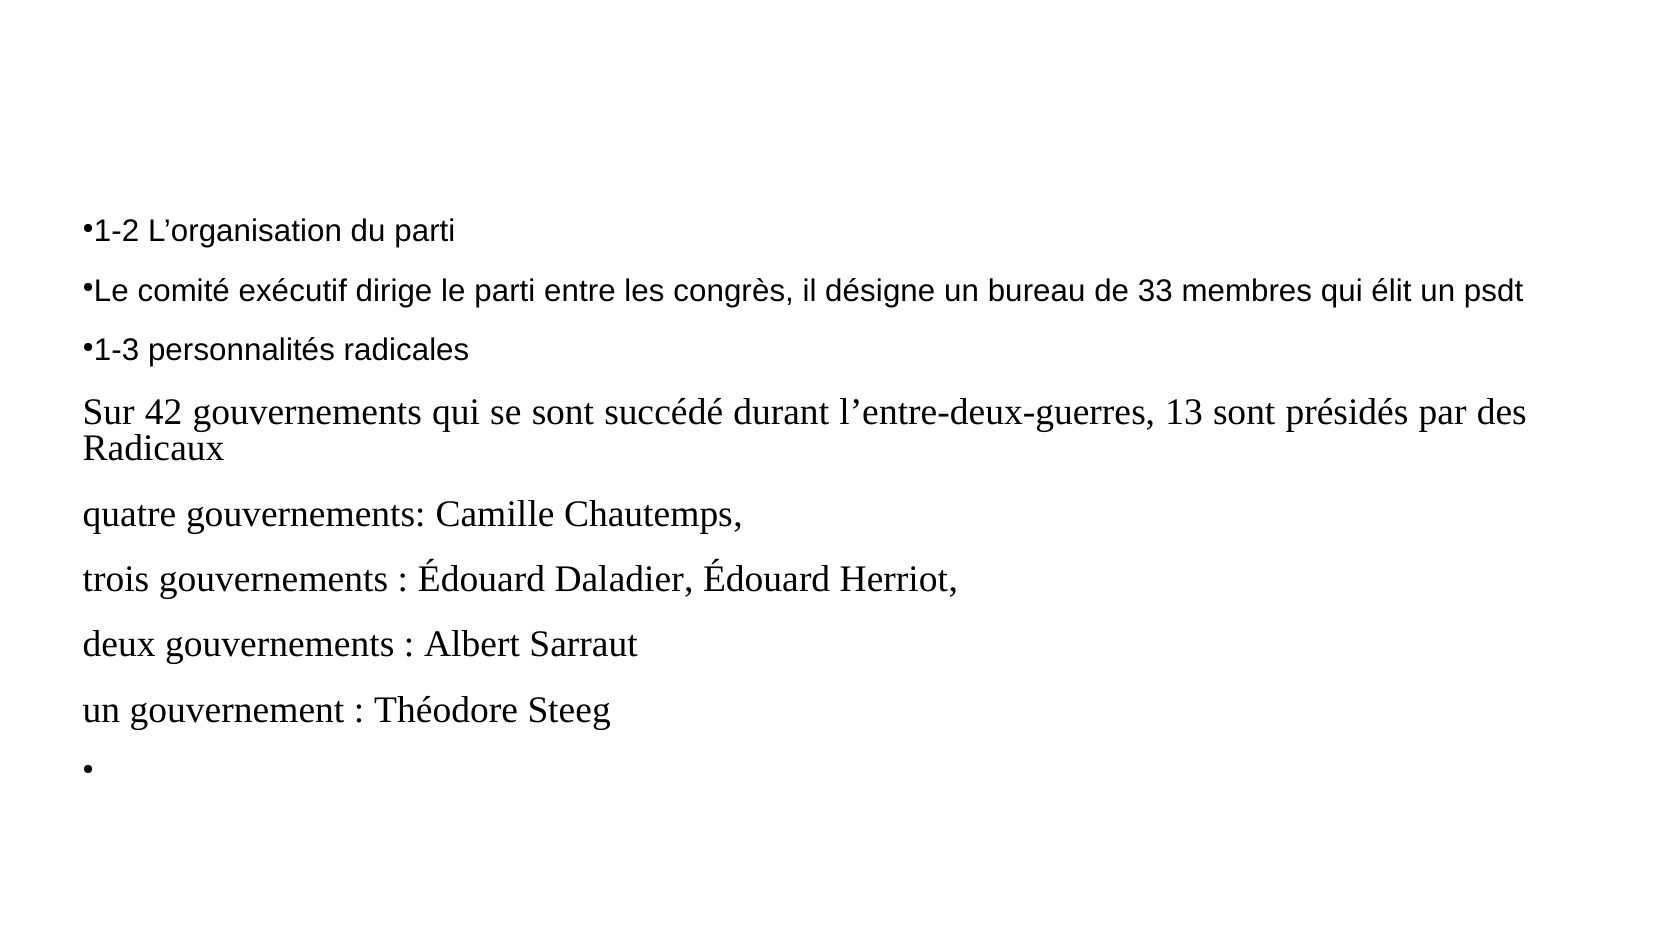

#
1-2 L’organisation du parti
Le comité exécutif dirige le parti entre les congrès, il désigne un bureau de 33 membres qui élit un psdt
1-3 personnalités radicales
Sur 42 gouvernements qui se sont succédé durant l’entre-deux-guerres, 13 sont présidés par des Radicaux
quatre gouvernements: Camille Chautemps,
trois gouvernements : Édouard Daladier, Édouard Herriot,
deux gouvernements : Albert Sarraut
un gouvernement : Théodore Steeg